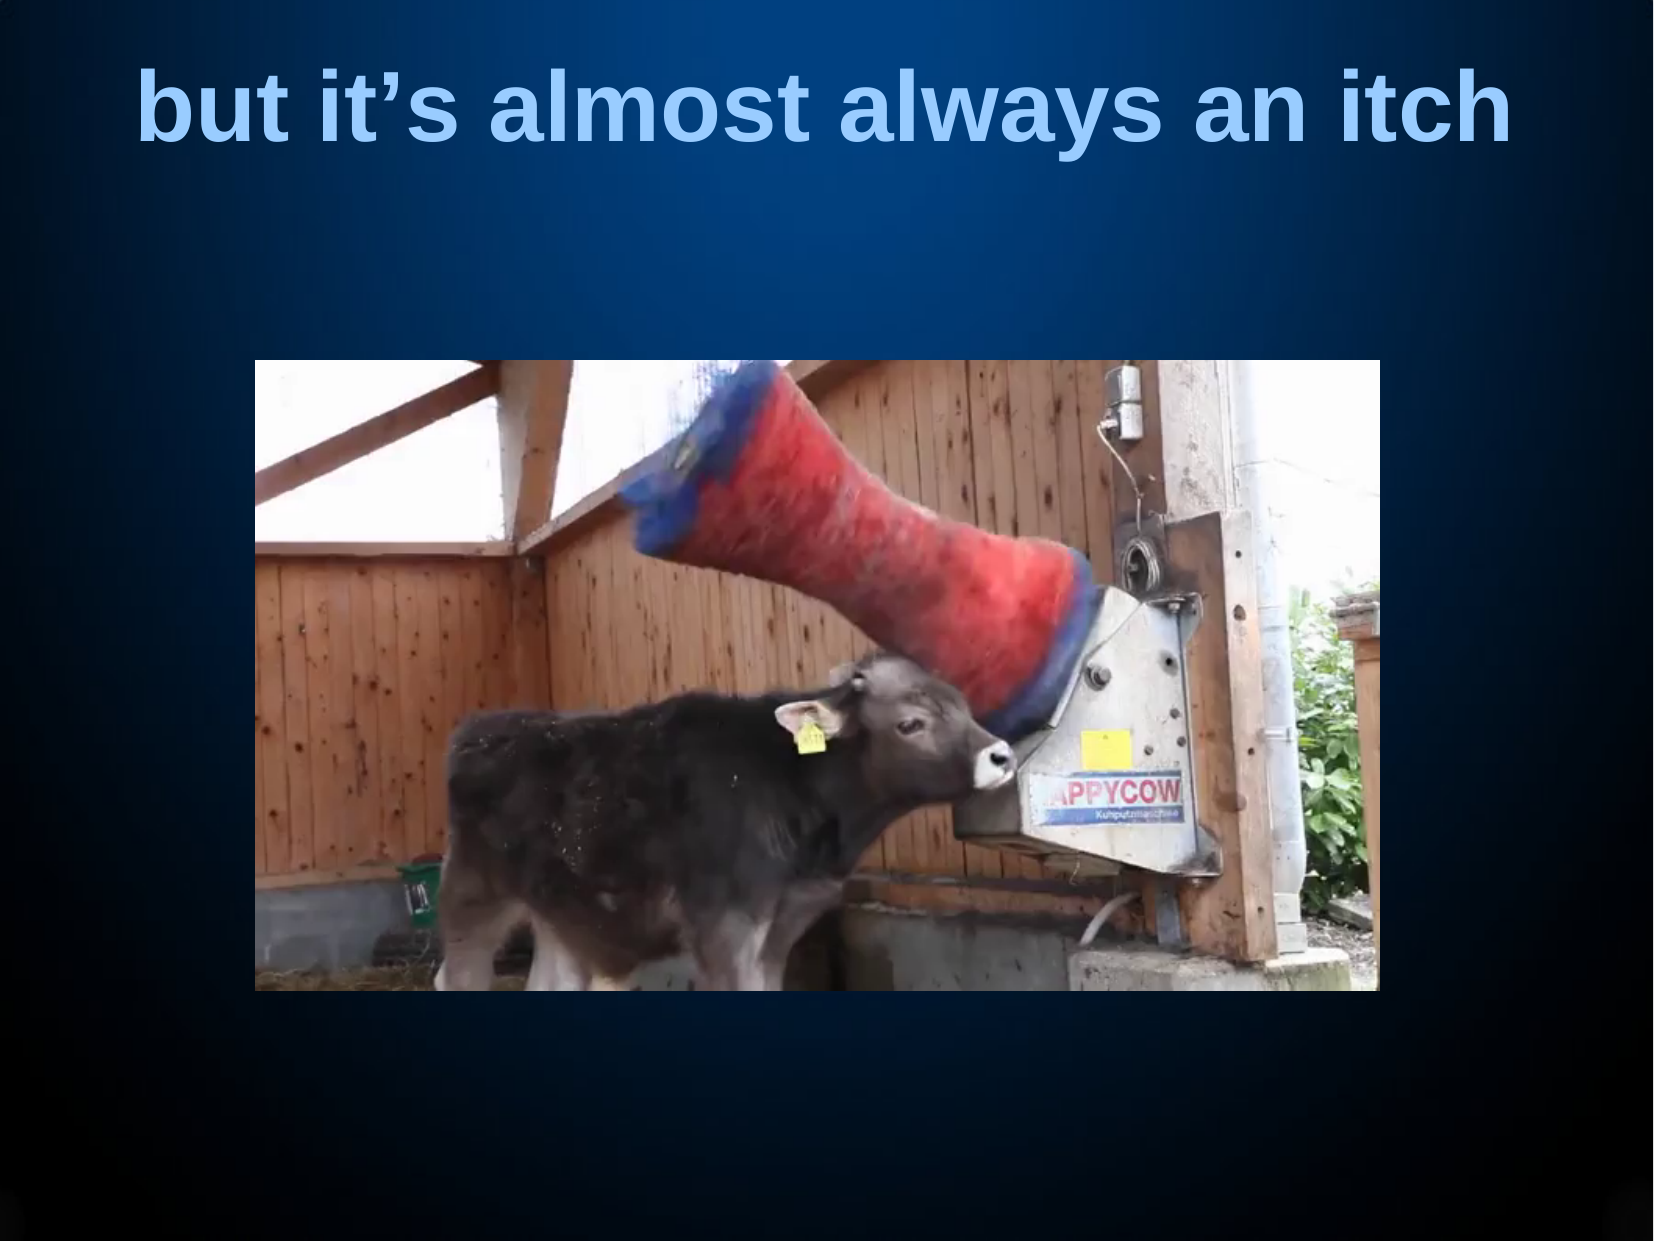

# but it’s almost always an itch